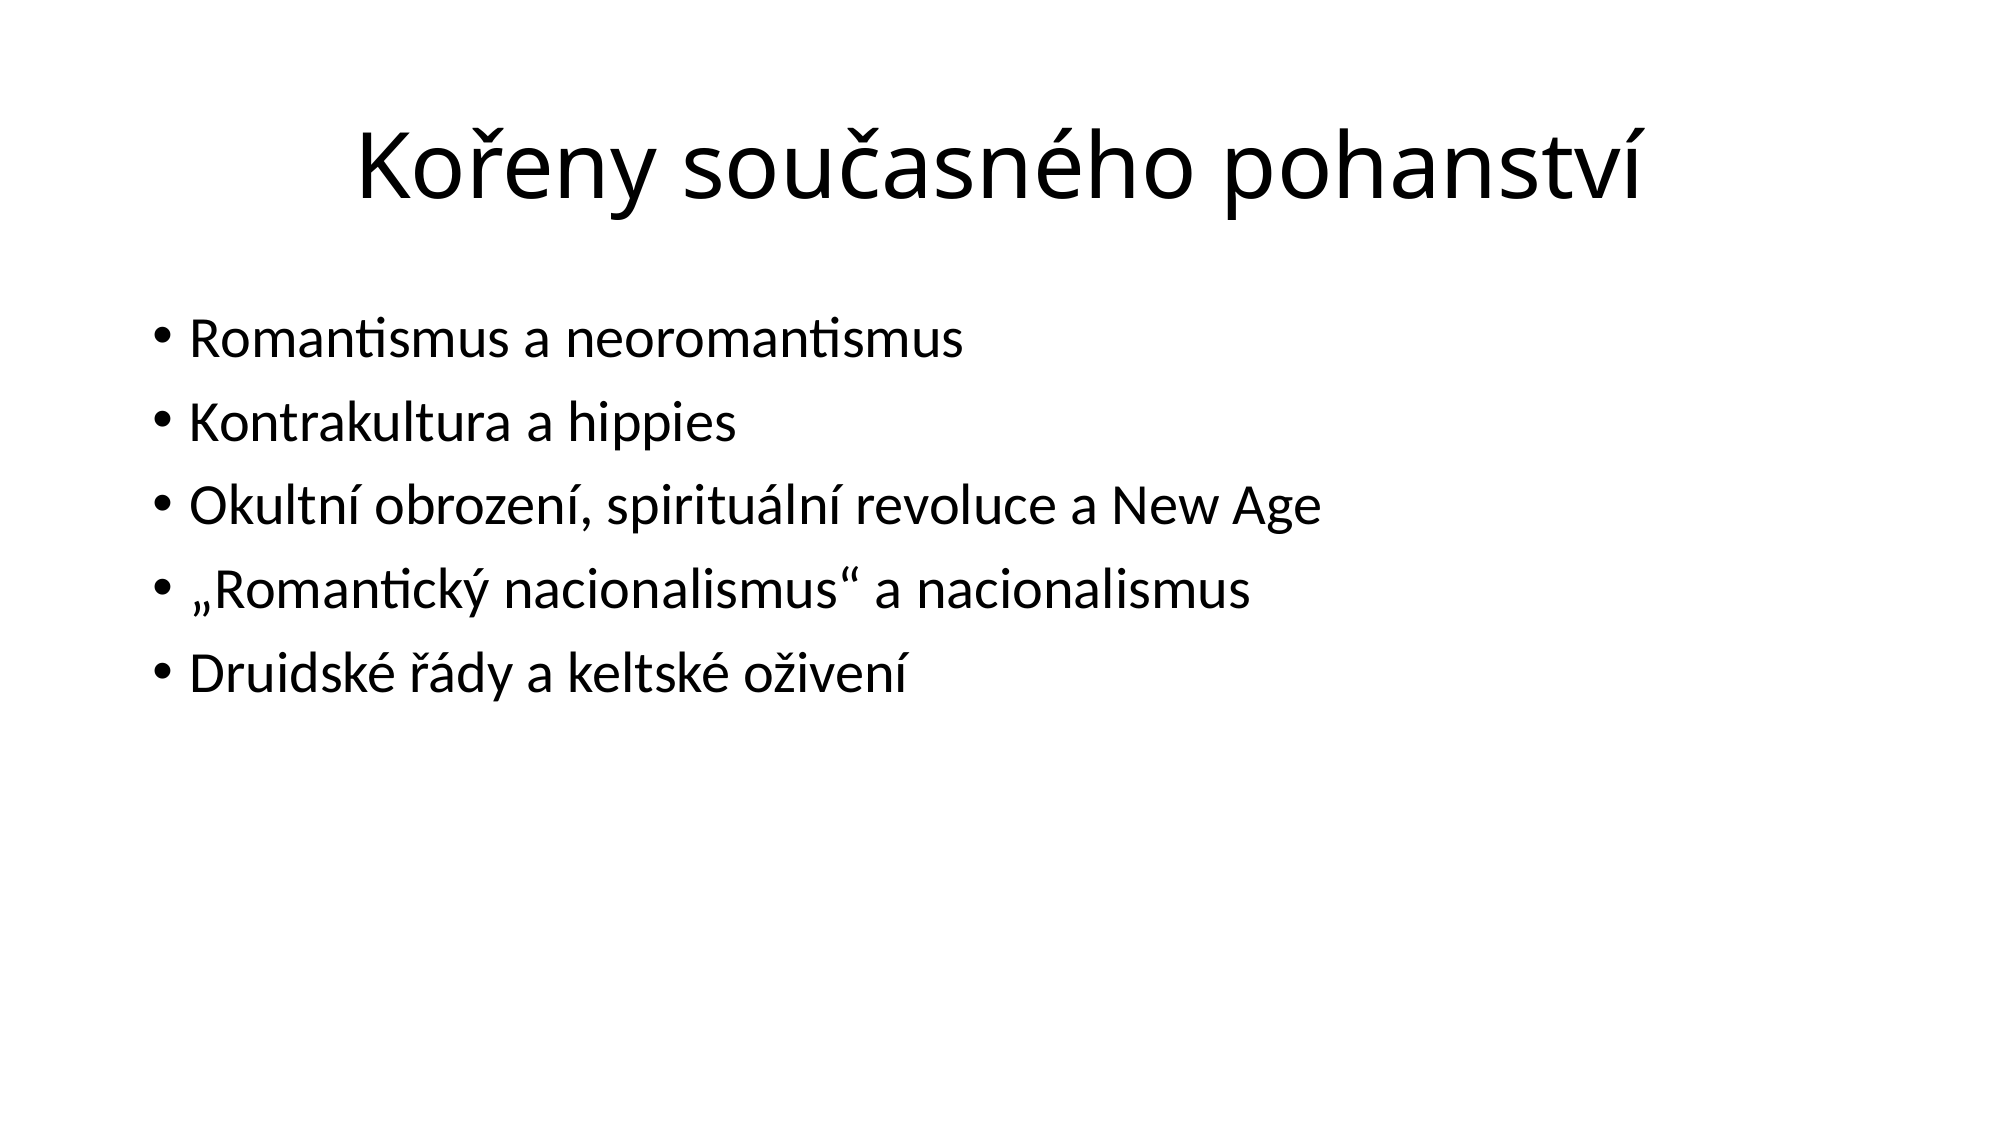

# Kořeny současného pohanství
Romantismus a neoromantismus
Kontrakultura a hippies
Okultní obrození, spirituální revoluce a New Age
„Romantický nacionalismus“ a nacionalismus
Druidské řády a keltské oživení